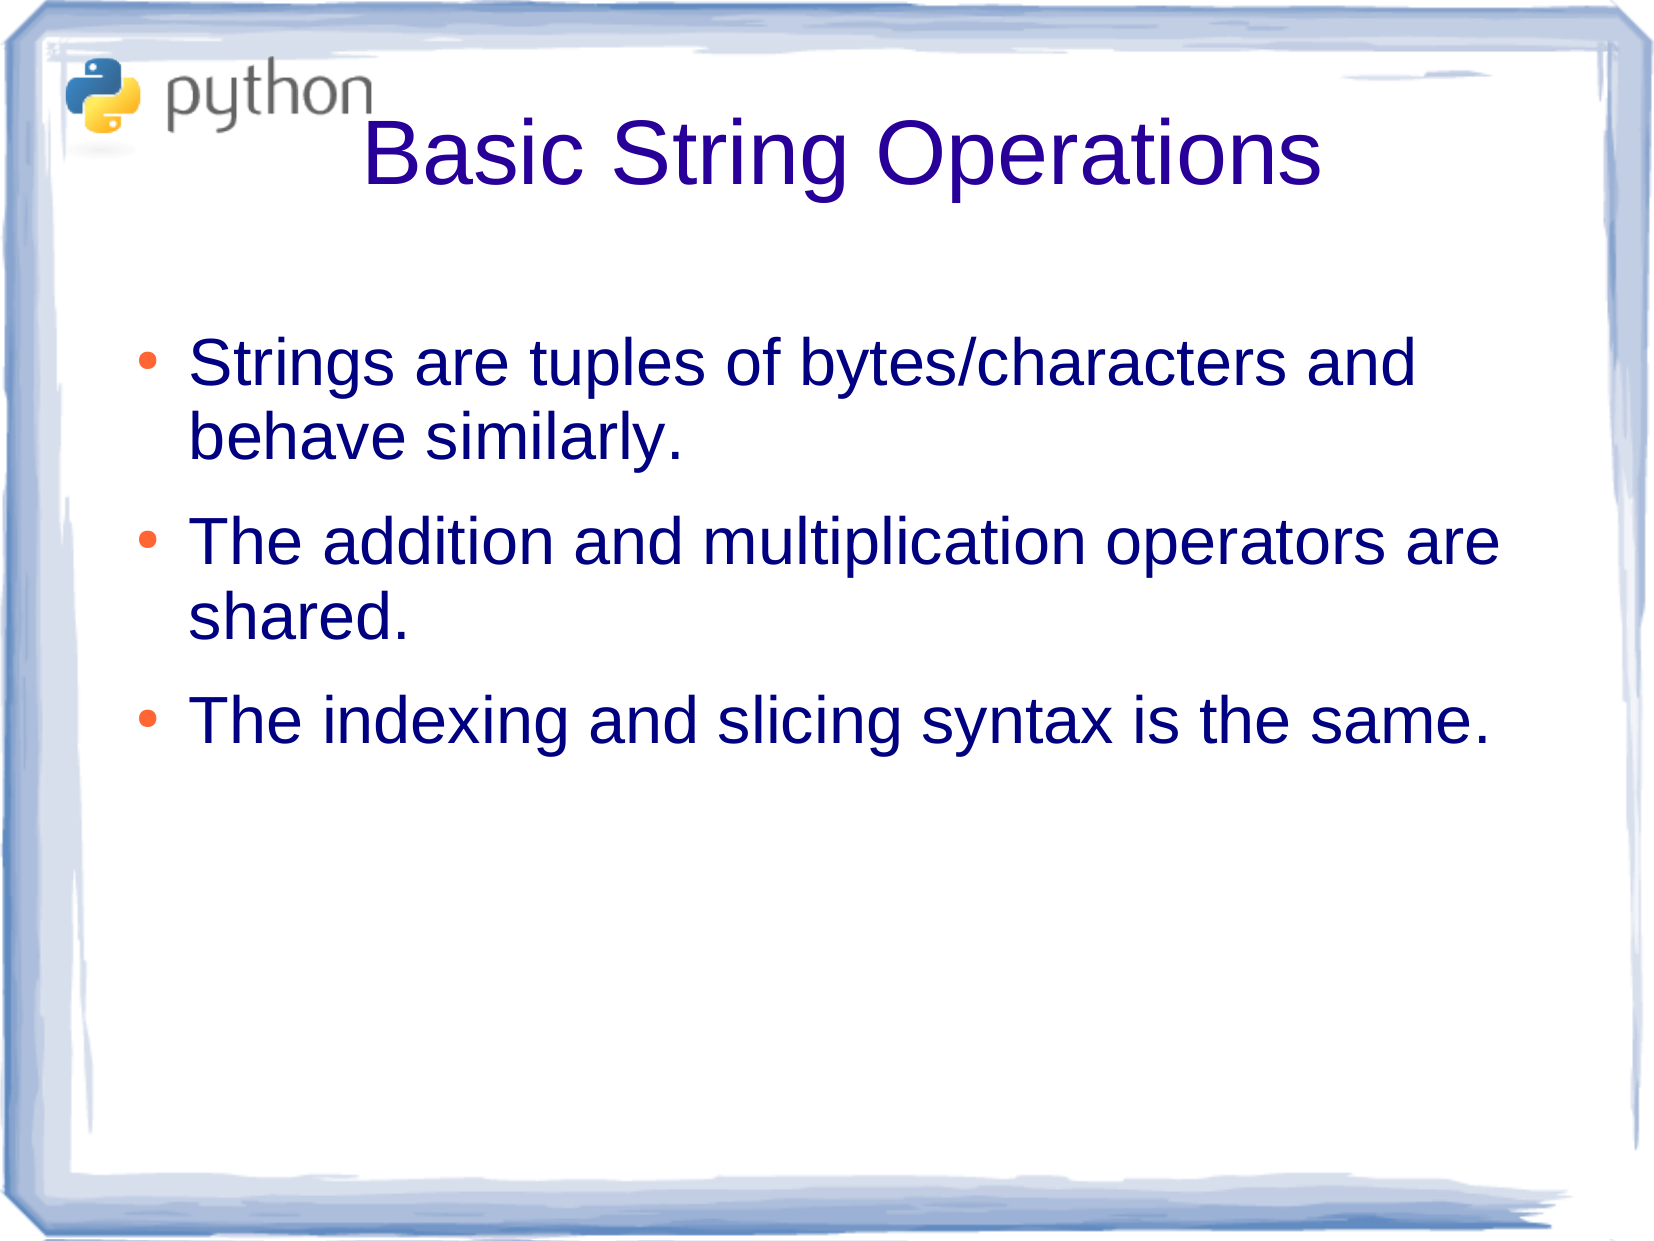

# Basic String Operations
Strings are tuples of bytes/characters and behave similarly.
The addition and multiplication operators are shared.
The indexing and slicing syntax is the same.